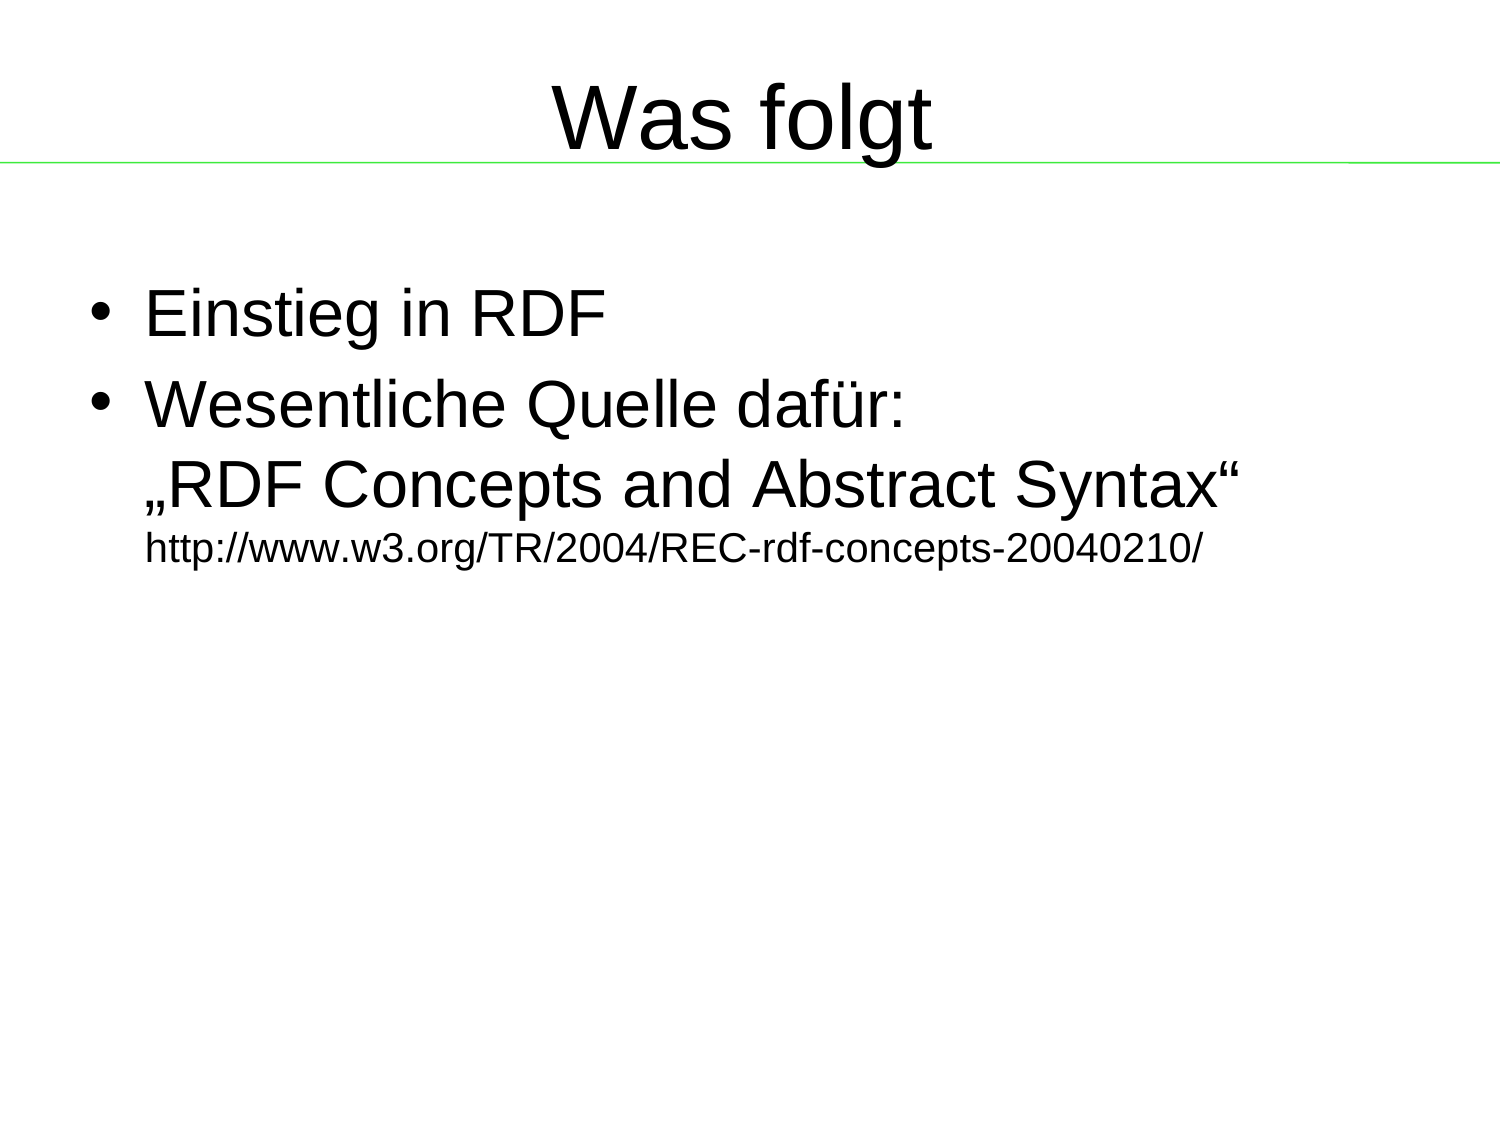

# Was folgt
Einstieg in RDF
Wesentliche Quelle dafür:
„RDF Concepts and Abstract Syntax“
http://www.w3.org/TR/2004/REC-rdf-concepts-20040210/